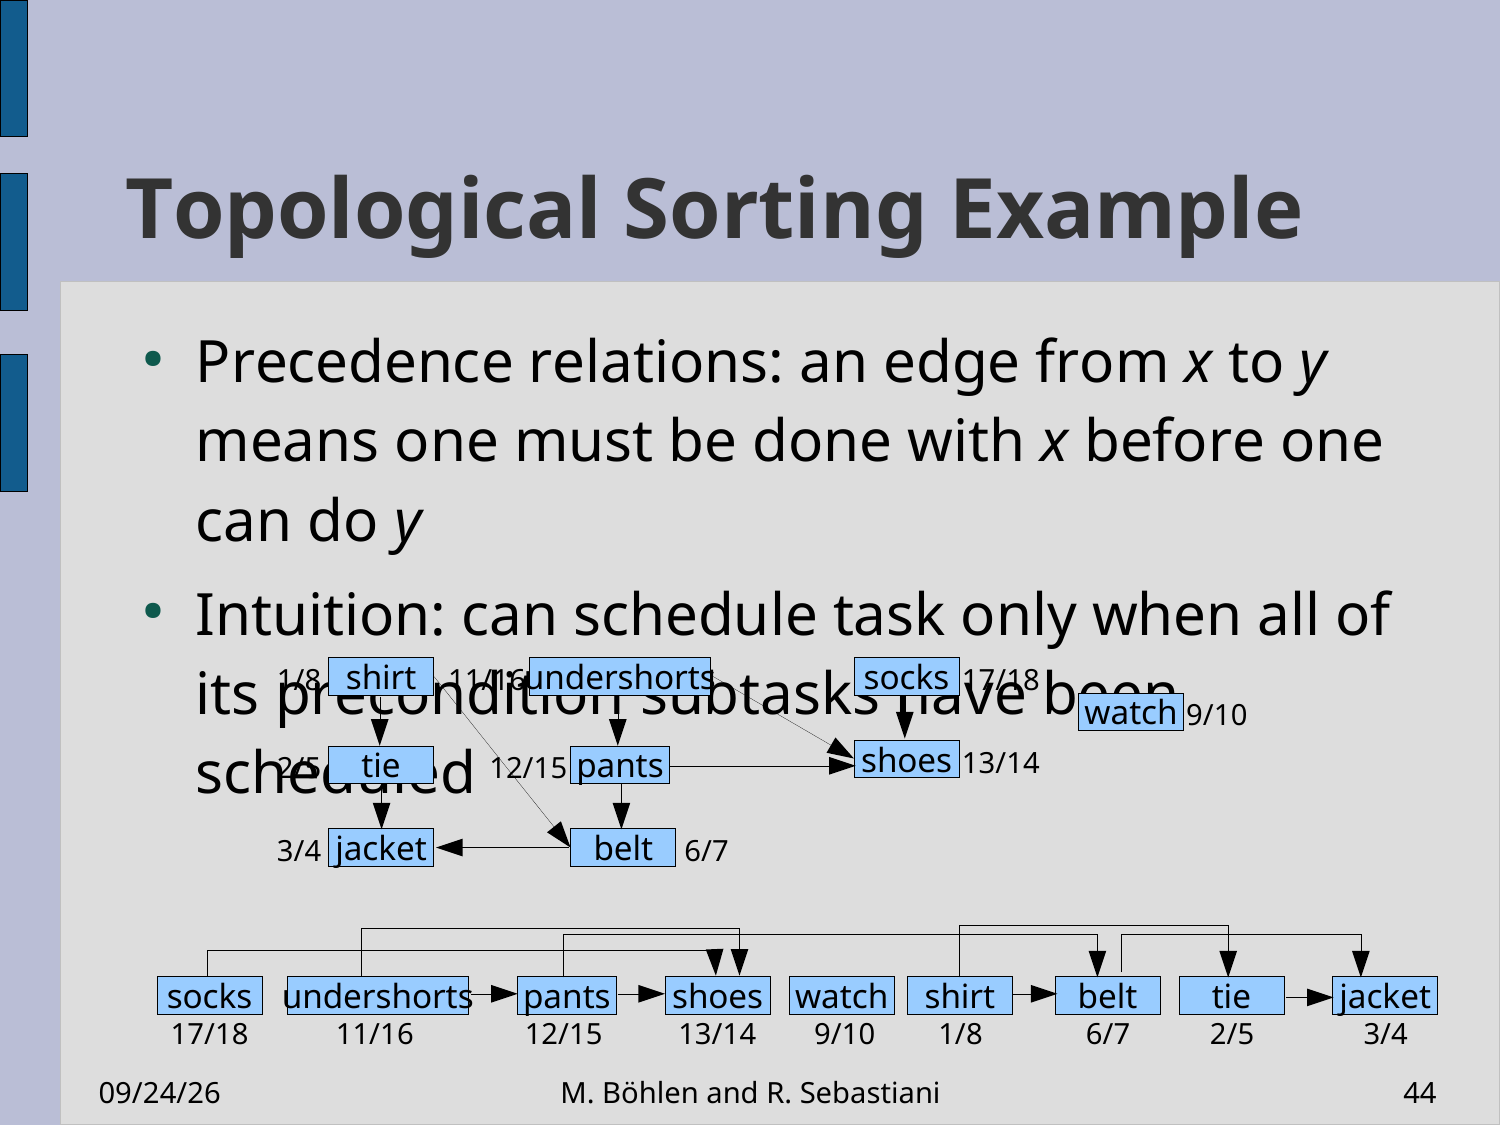

# Topological Sorting Example
Precedence relations: an edge from x to y means one must be done with x before one can do y
Intuition: can schedule task only when all of its precondition subtasks have been scheduled
1/8
11/16
17/18
shirt
undershorts
socks
9/10
watch
13/14
2/5
12/15
shoes
tie
pants
3/4
6/7
jacket
belt
pants
socks
undershorts
shoes
watch
shirt
belt
tie
jacket
17/18
11/16
12/15
13/14
9/10
1/8
6/7
2/5
3/4
M. Böhlen and R. Sebastiani
44